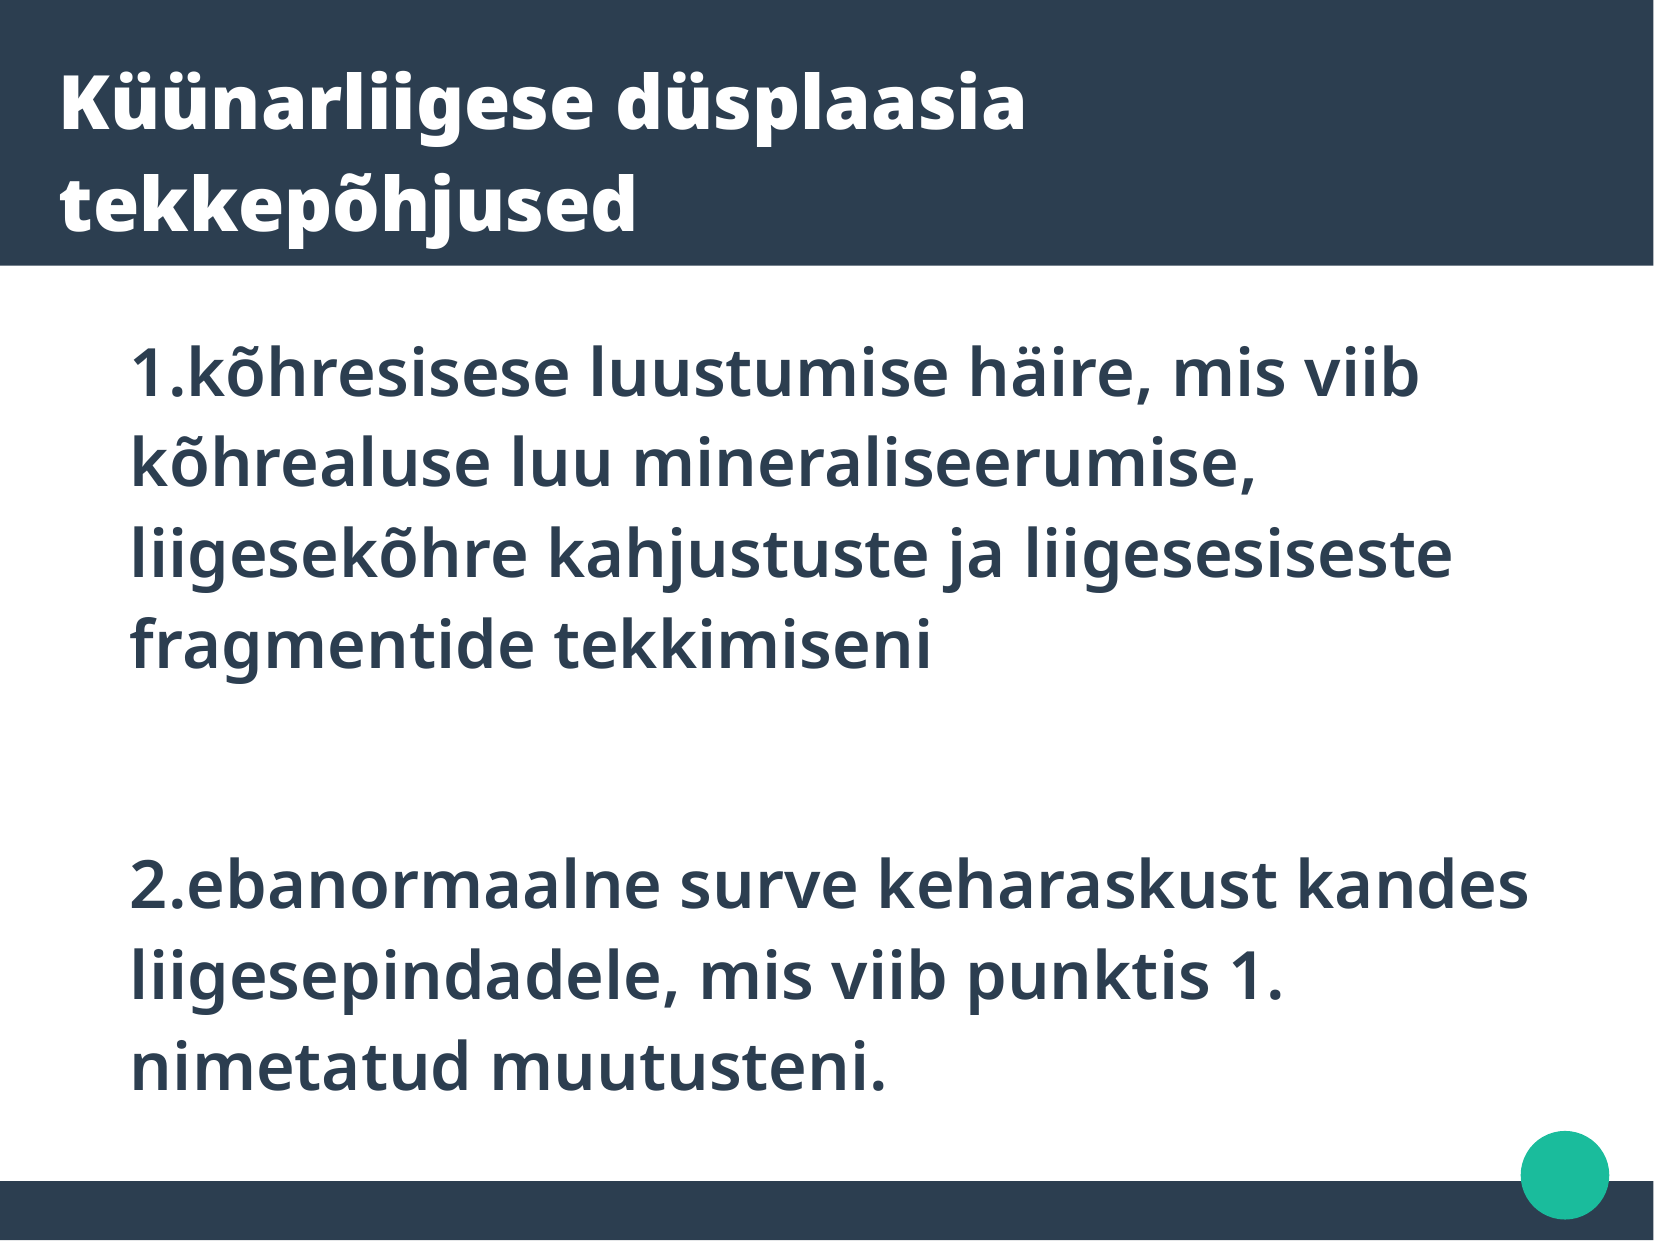

# Küünarliigese düsplaasia tekkepõhjused
1.kõhresisese luustumise häire, mis viib kõhrealuse luu mineraliseerumise, liigesekõhre kahjustuste ja liigesesiseste fragmentide tekkimiseni
2.ebanormaalne surve keharaskust kandes liigesepindadele, mis viib punktis 1. nimetatud muutusteni.